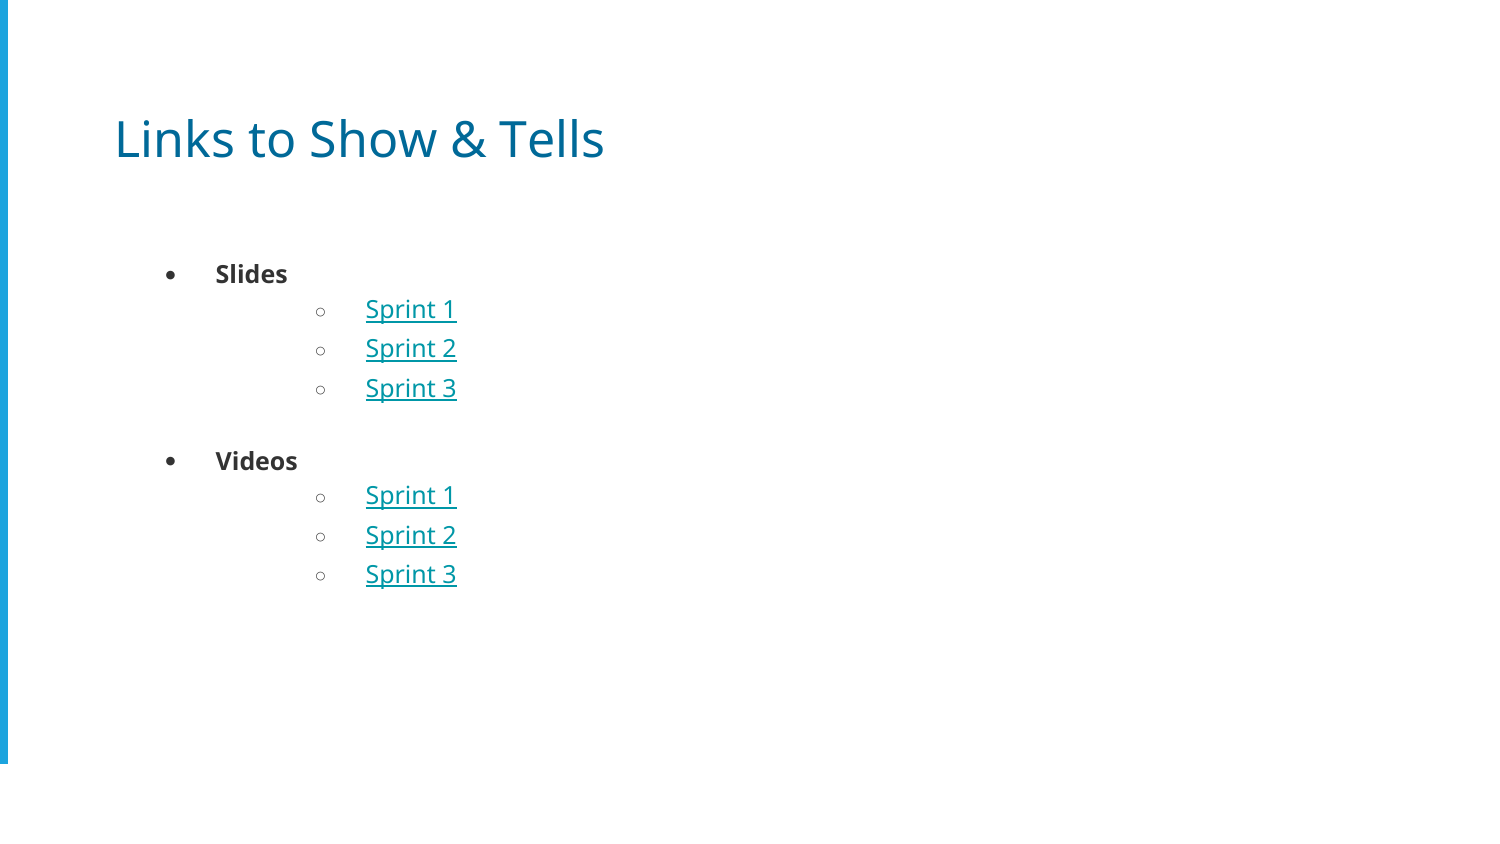

# Links to Show & Tells
Slides
Sprint 1
Sprint 2
Sprint 3
Videos
Sprint 1
Sprint 2
Sprint 3